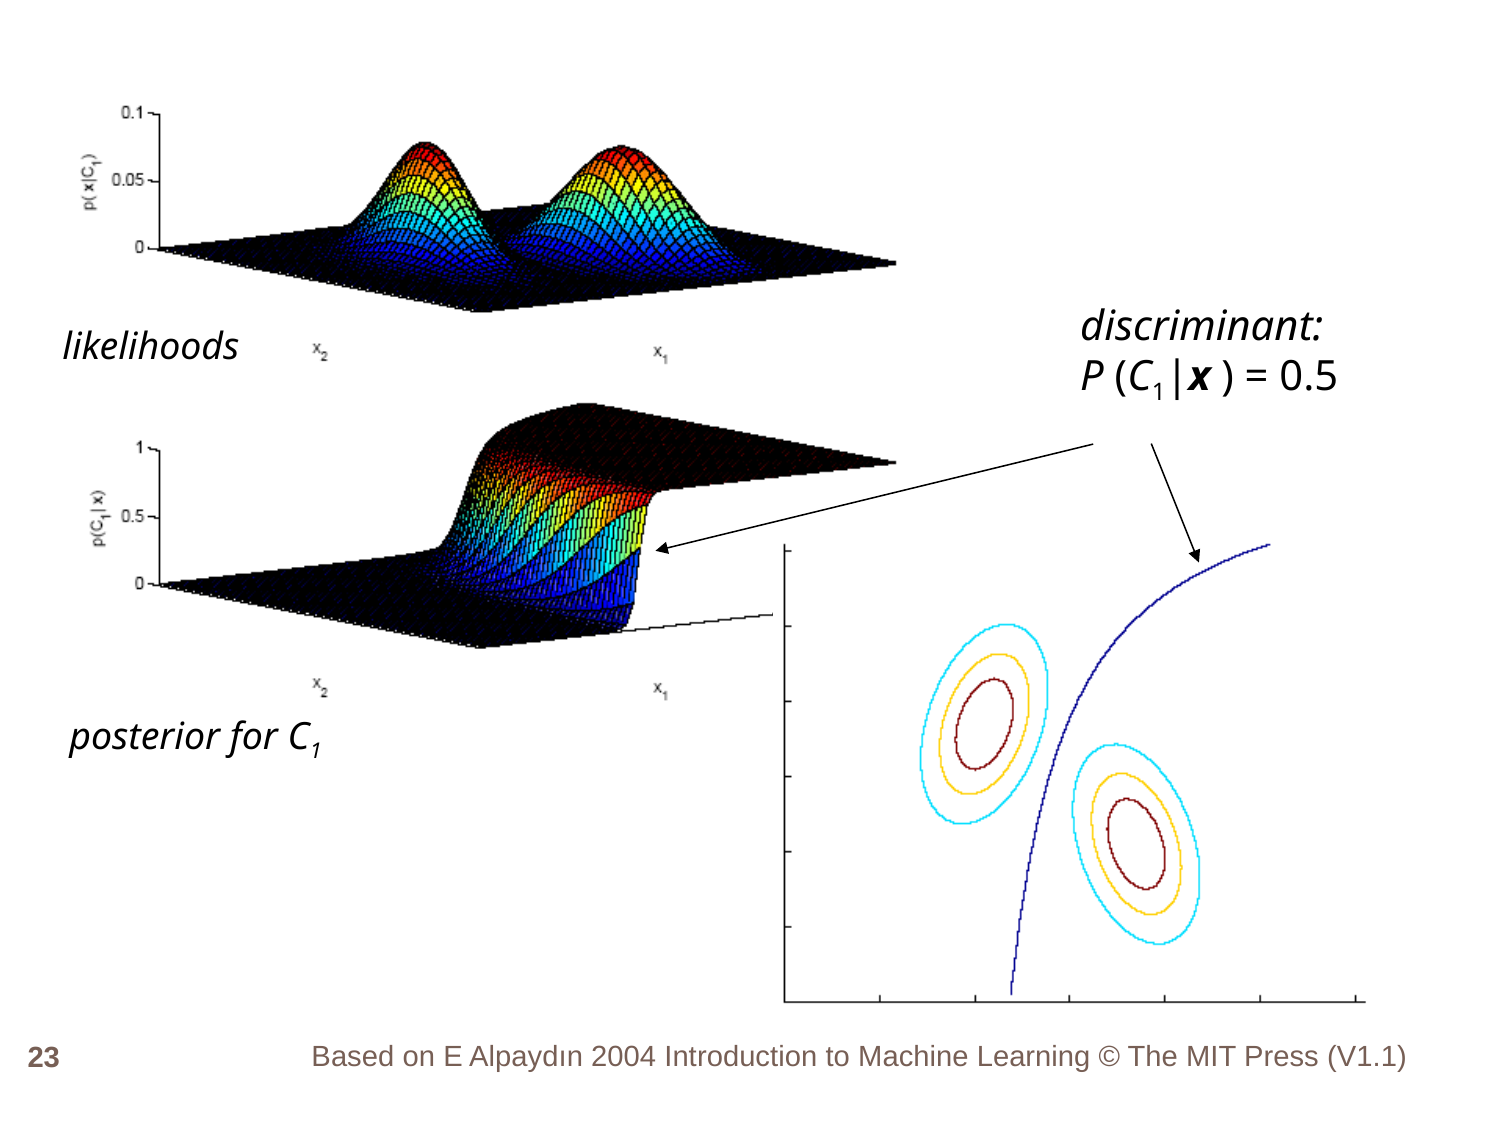

discriminant:
P (C1|x ) = 0.5
likelihoods
posterior for C1
Based on E Alpaydın 2004 Introduction to Machine Learning © The MIT Press (V1.1)